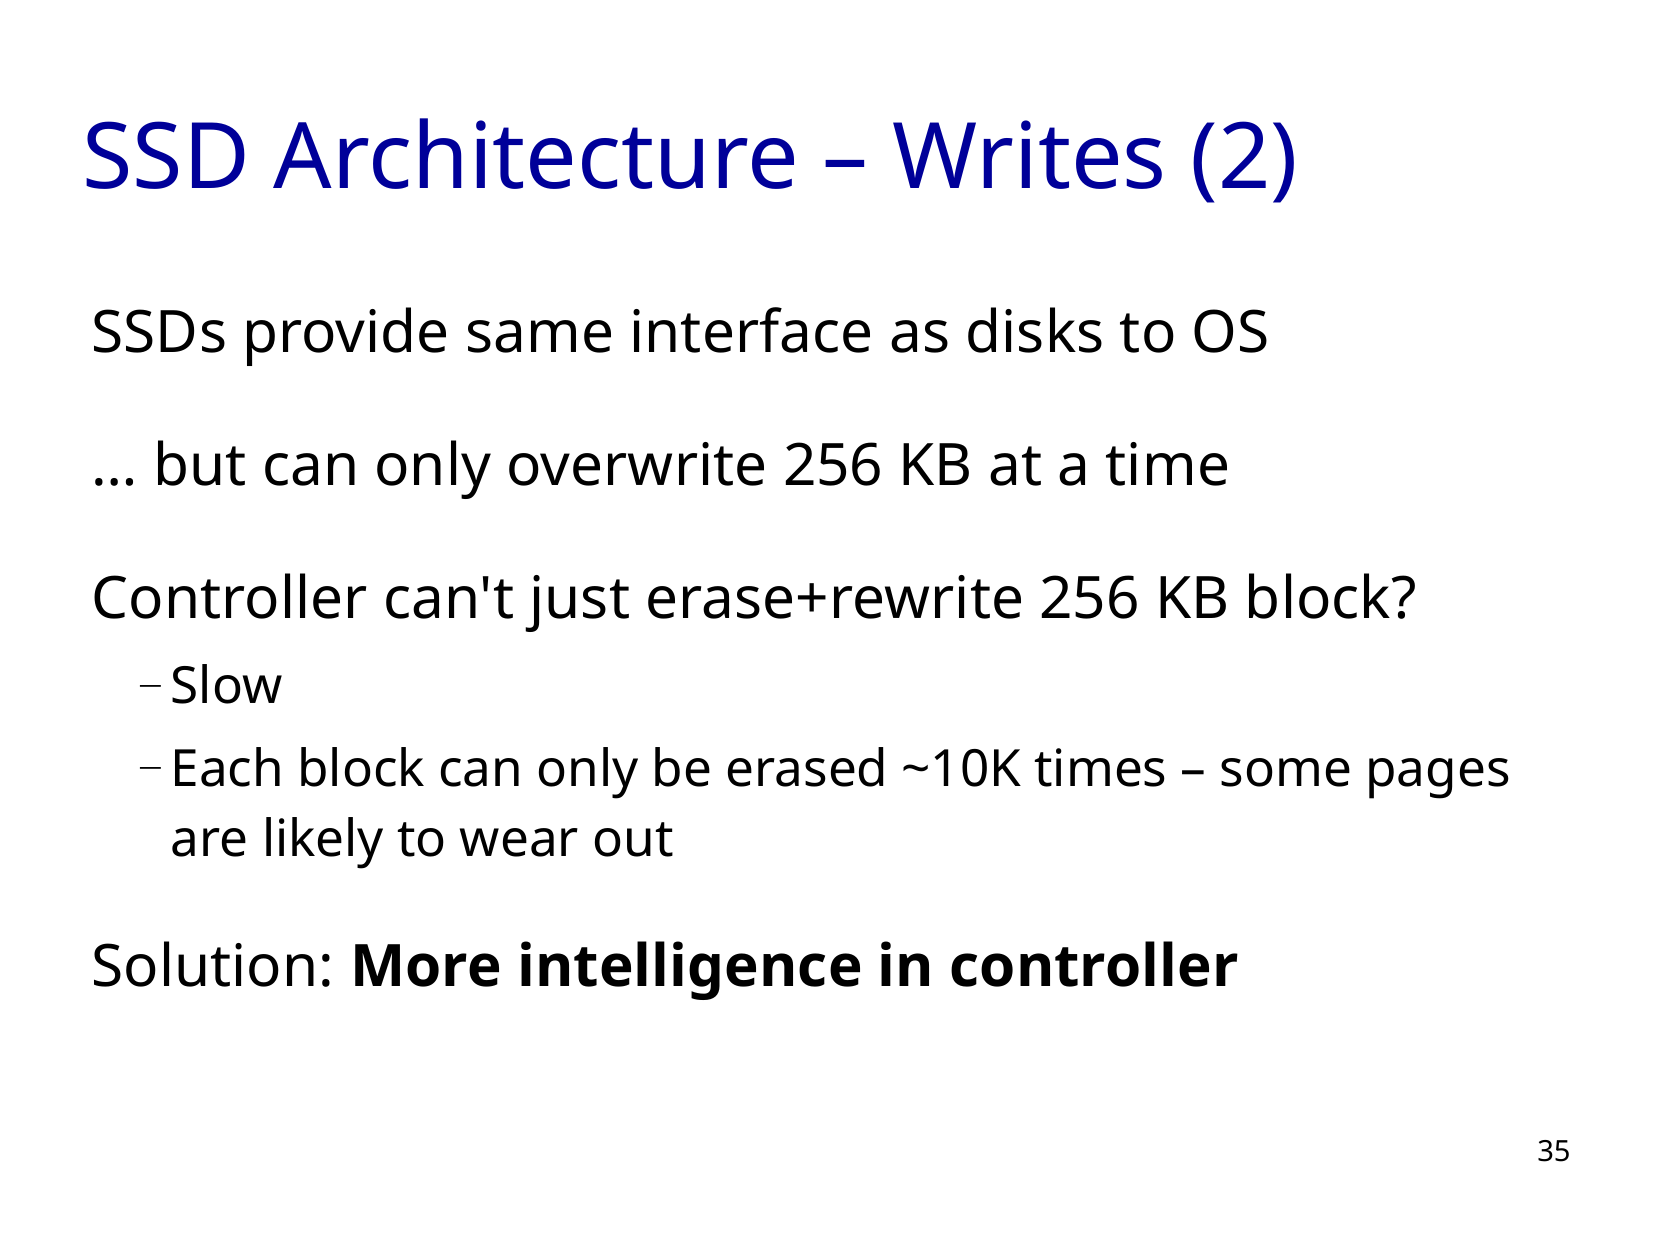

# SSD Architecture – Writes (2)
SSDs provide same interface as disks to OS
… but can only overwrite 256 KB at a time
Controller can't just erase+rewrite 256 KB block?
Slow
Each block can only be erased ~10K times – some pages are likely to wear out
Solution: More intelligence in controller
35